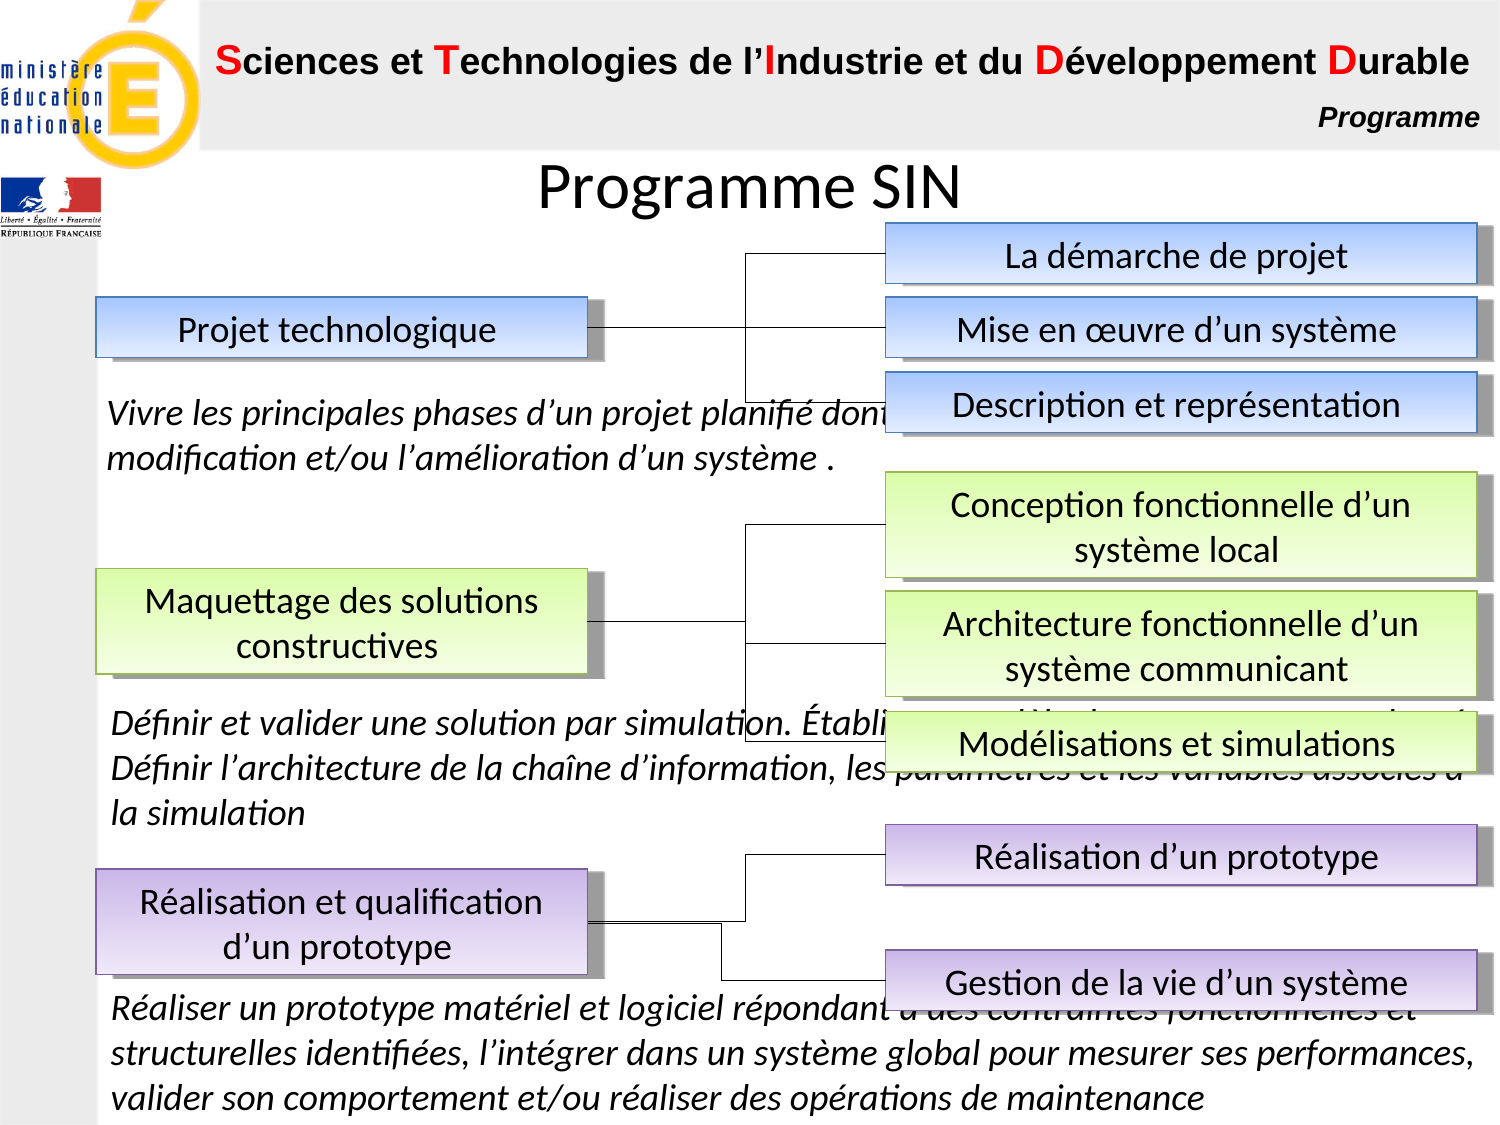

# Programme SIN
La démarche de projet
Mise en œuvre d’un système
Description et représentation
Projet technologique
Vivre les principales phases d’un projet planifié dont l’objectif est la mise en œuvre, la modification et/ou l’amélioration d’un système .
Conception fonctionnelle d’un système local
Architecture fonctionnelle d’un système communicant
Modélisations et simulations
Maquettage des solutions constructives
Définir et valider une solution par simulation. Établir un modèle de comportement adapté. Définir l’architecture de la chaîne d’information, les paramètres et les variables associés à la simulation
Réalisation d’un prototype
Gestion de la vie d’un système
Réalisation et qualification d’un prototype
Réaliser un prototype matériel et logiciel répondant à des contraintes fonctionnelles et structurelles identifiées, l’intégrer dans un système global pour mesurer ses performances, valider son comportement et/ou réaliser des opérations de maintenance